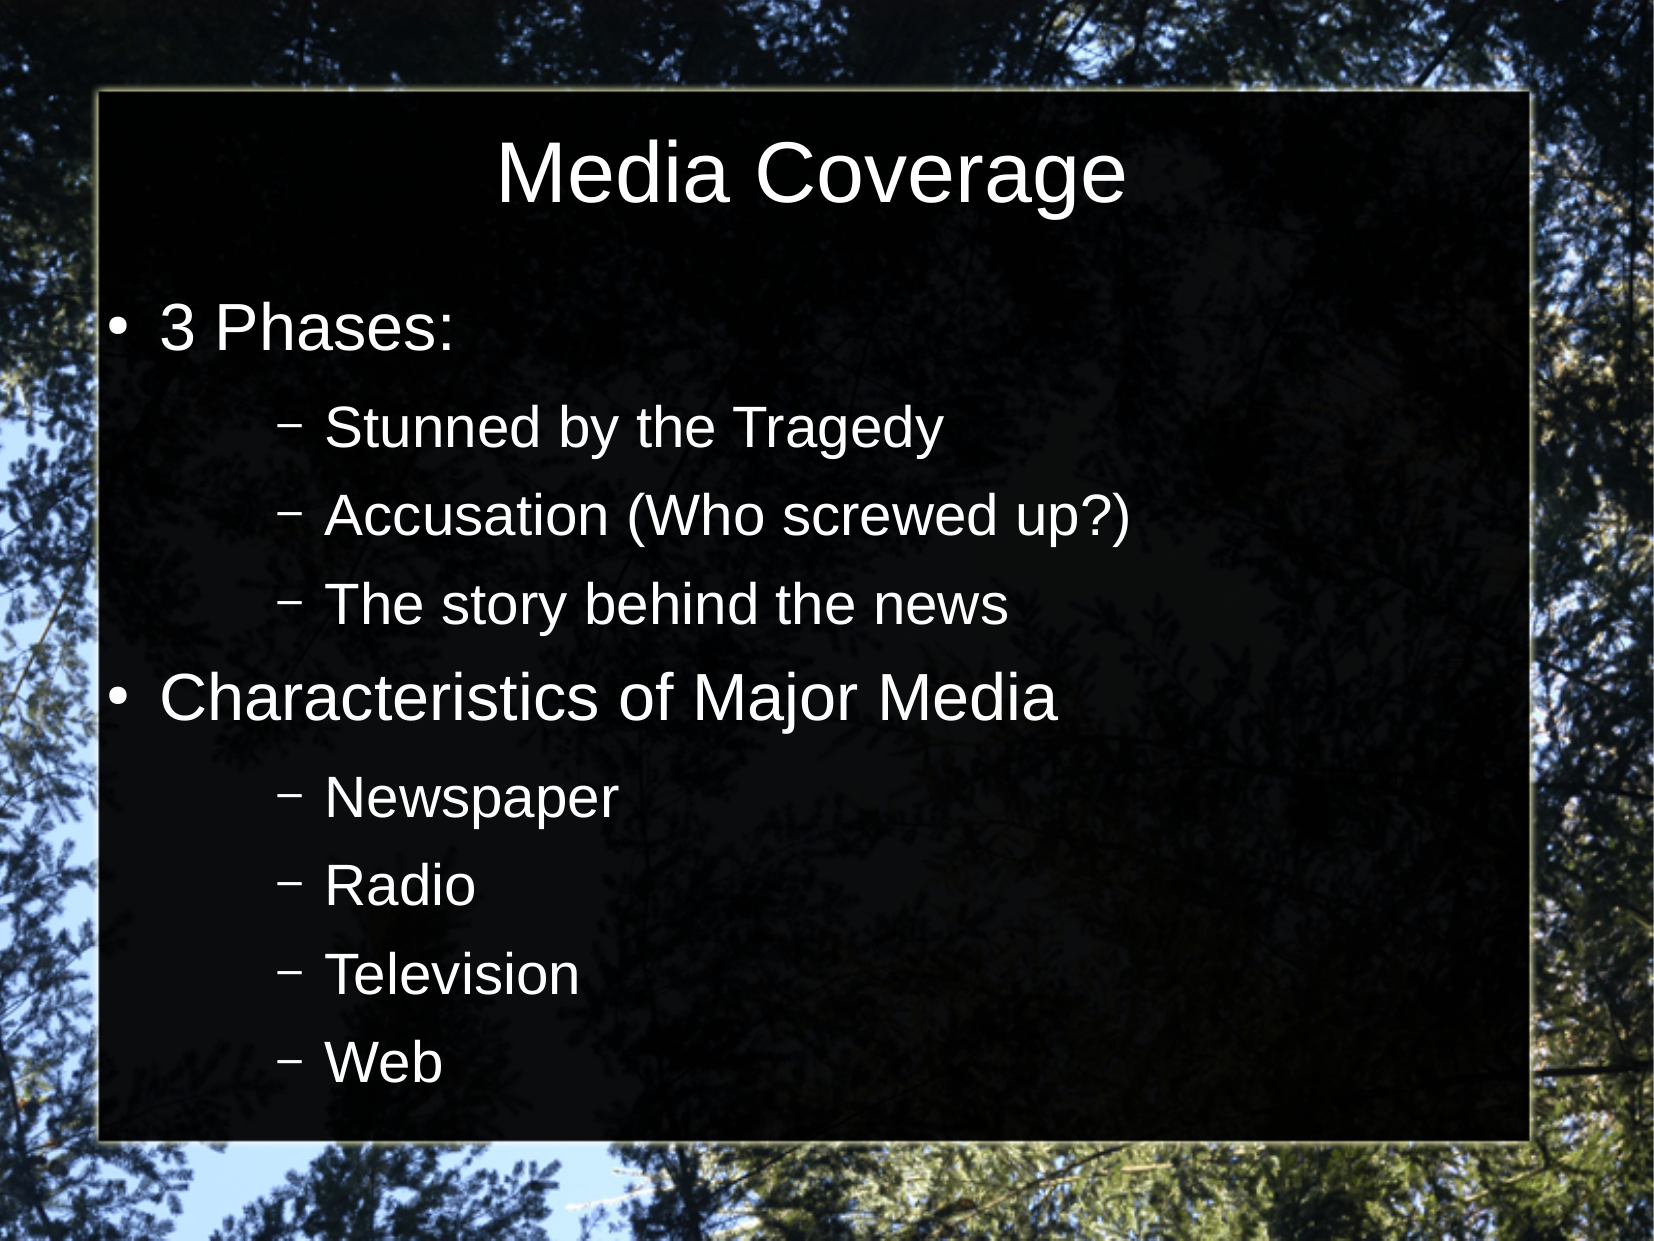

# Media Coverage
3 Phases:
Stunned by the Tragedy
Accusation (Who screwed up?)
The story behind the news
Characteristics of Major Media
Newspaper
Radio
Television
Web